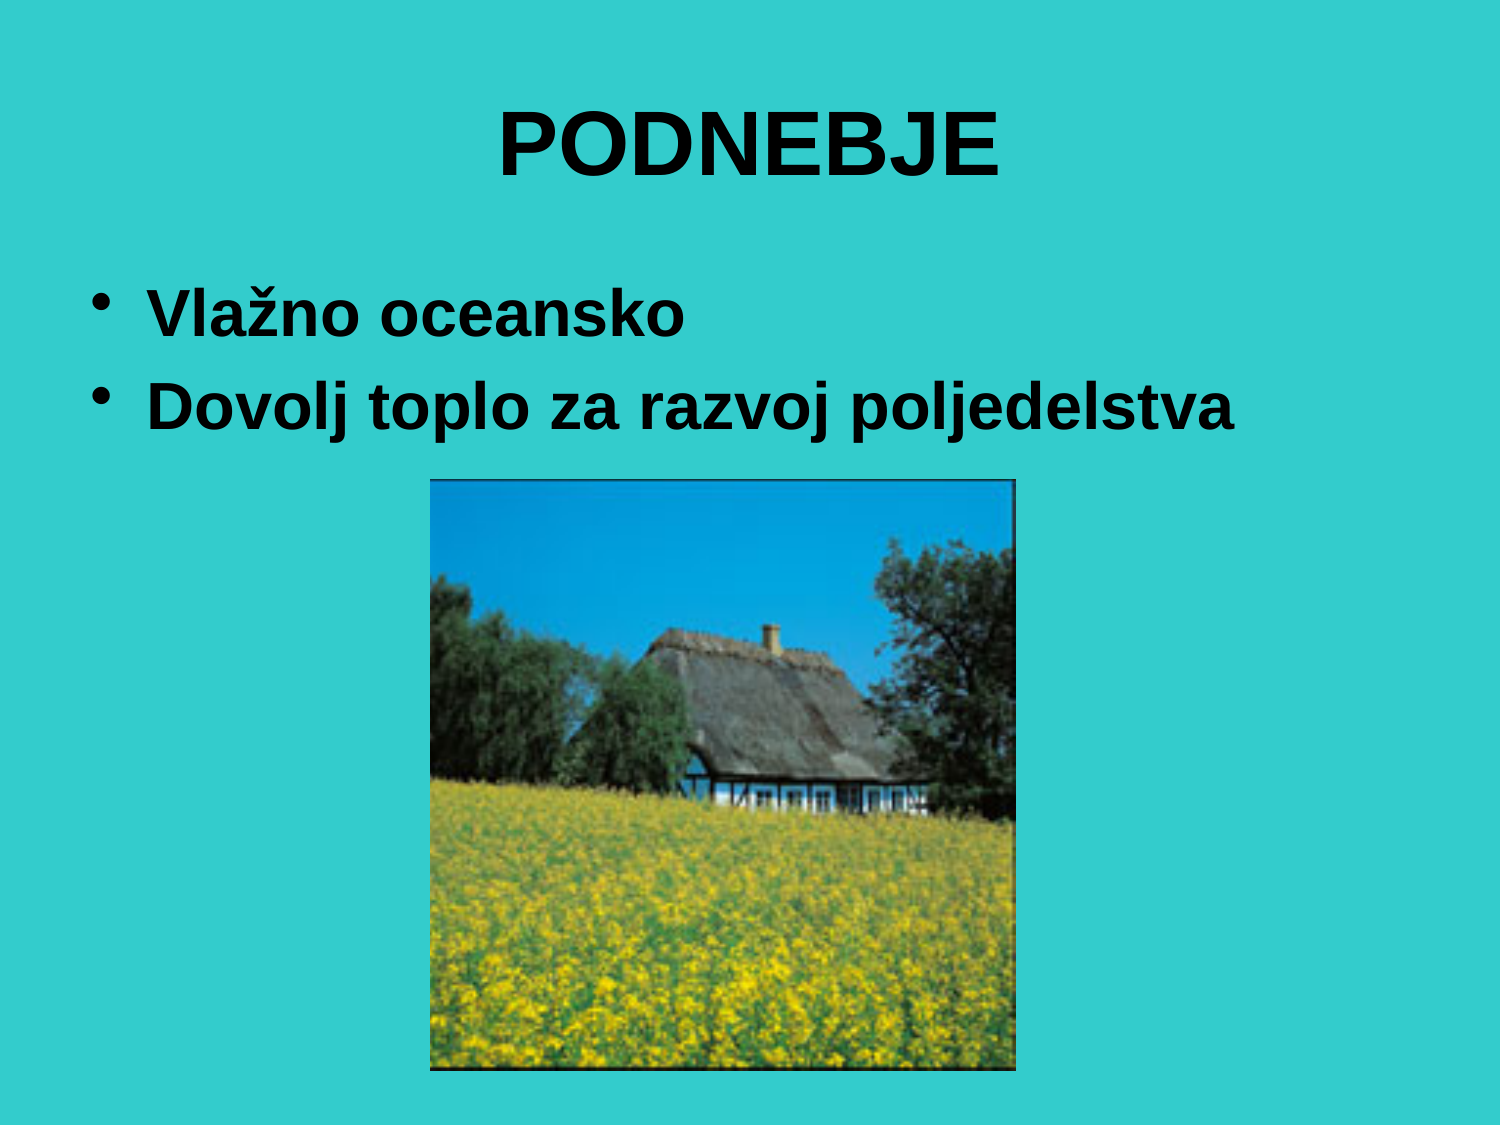

# PODNEBJE
Vlažno oceansko
Dovolj toplo za razvoj poljedelstva